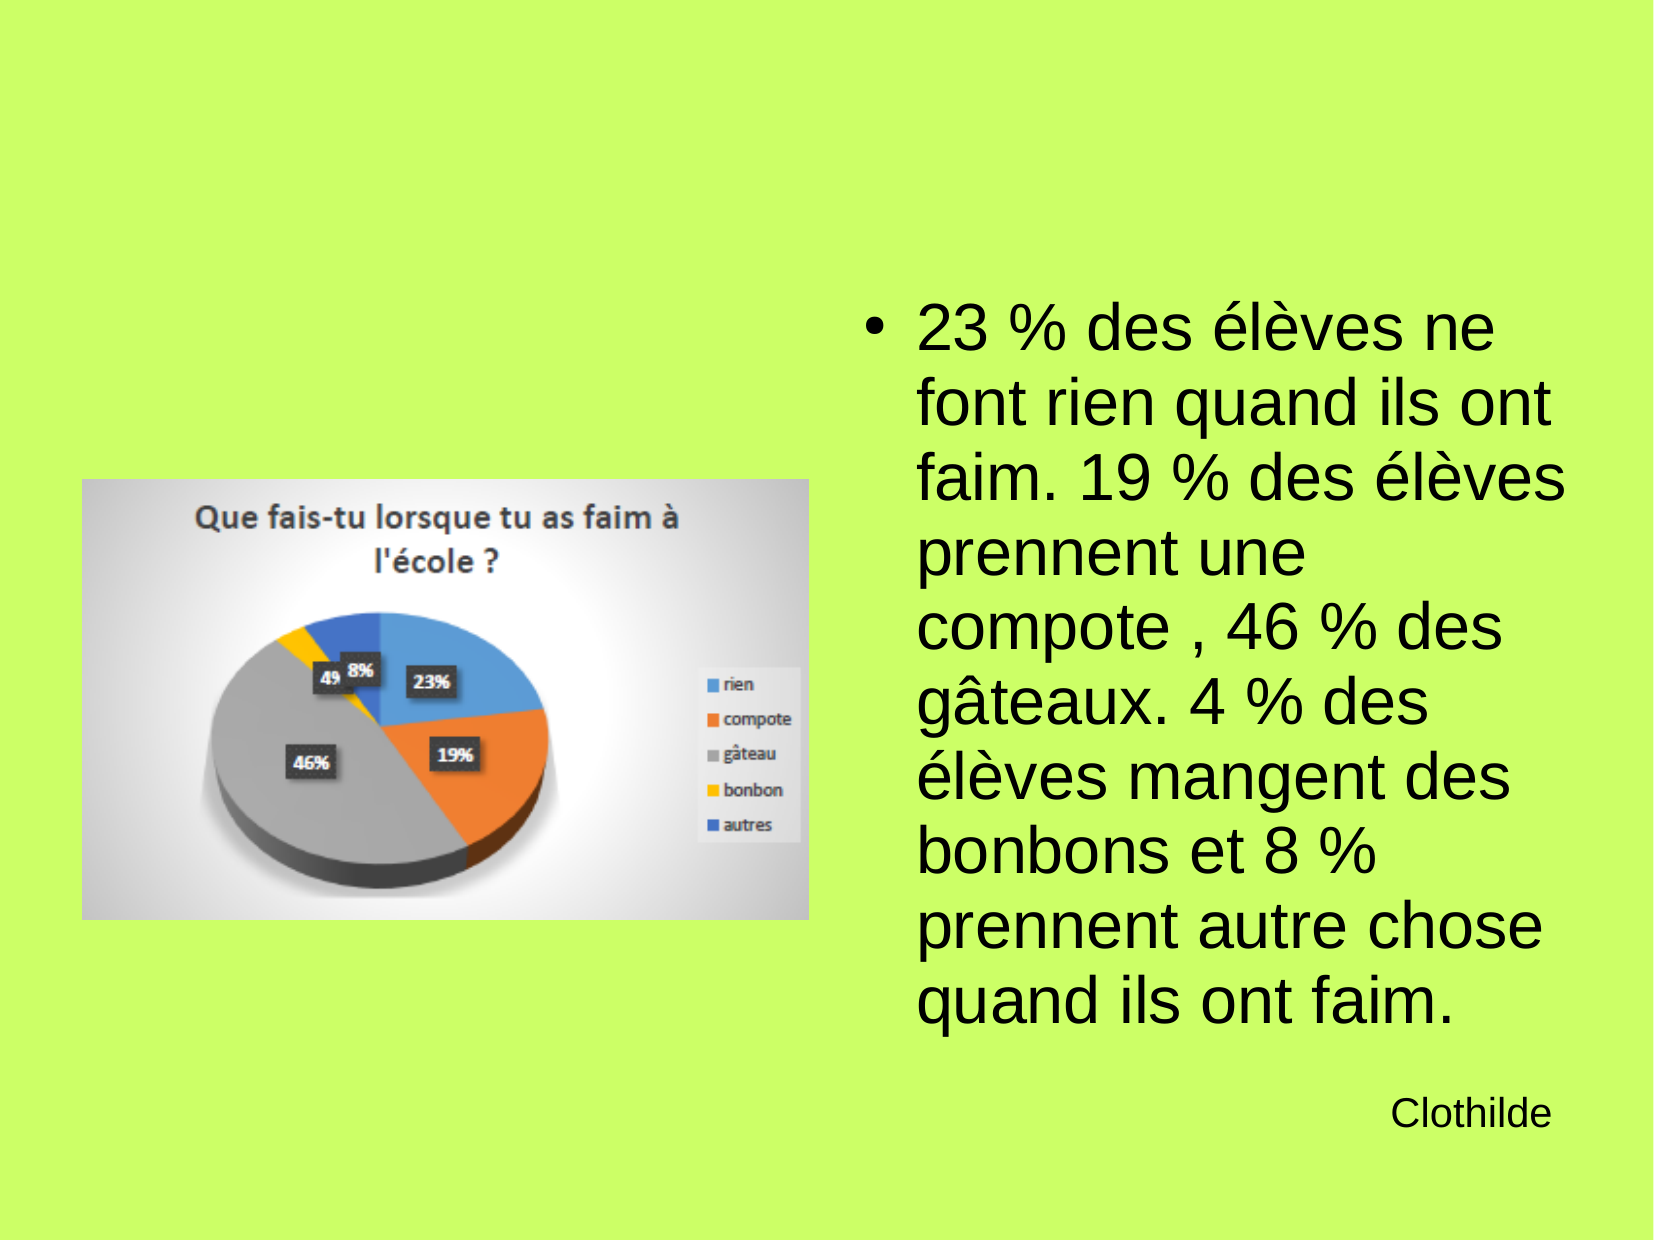

#
23 % des élèves ne font rien quand ils ont faim. 19 % des élèves prennent une compote , 46 % des gâteaux. 4 % des élèves mangent des bonbons et 8 % prennent autre chose quand ils ont faim.
Clothilde